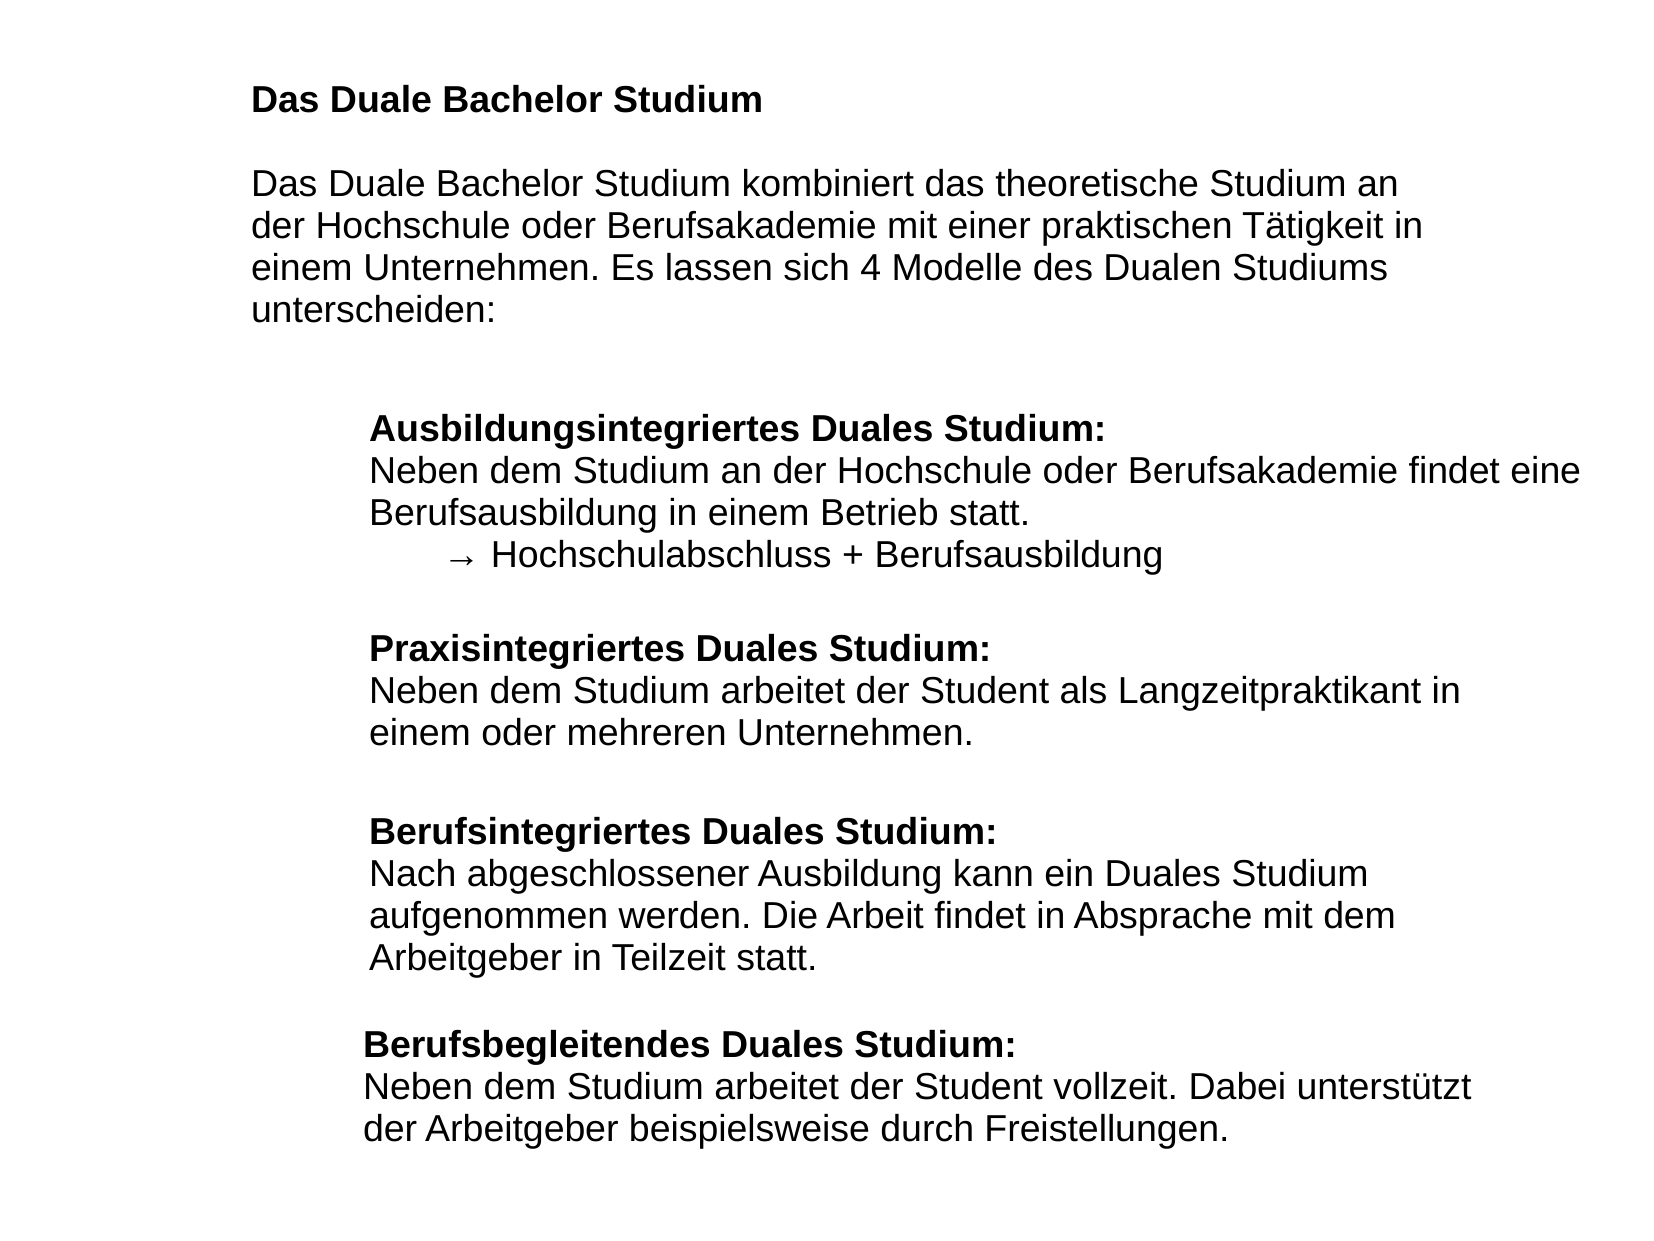

Das Duale Bachelor Studium
Das Duale Bachelor Studium kombiniert das theoretische Studium an der Hochschule oder Berufsakademie mit einer praktischen Tätigkeit in einem Unternehmen. Es lassen sich 4 Modelle des Dualen Studiums unterscheiden:
Ausbildungsintegriertes Duales Studium:
Neben dem Studium an der Hochschule oder Berufsakademie findet eine Berufsausbildung in einem Betrieb statt.
 	→ Hochschulabschluss + Berufsausbildung
Praxisintegriertes Duales Studium:
Neben dem Studium arbeitet der Student als Langzeitpraktikant in einem oder mehreren Unternehmen.
Berufsintegriertes Duales Studium:
Nach abgeschlossener Ausbildung kann ein Duales Studium aufgenommen werden. Die Arbeit findet in Absprache mit dem Arbeitgeber in Teilzeit statt.
Berufsbegleitendes Duales Studium:
Neben dem Studium arbeitet der Student vollzeit. Dabei unterstützt der Arbeitgeber beispielsweise durch Freistellungen.